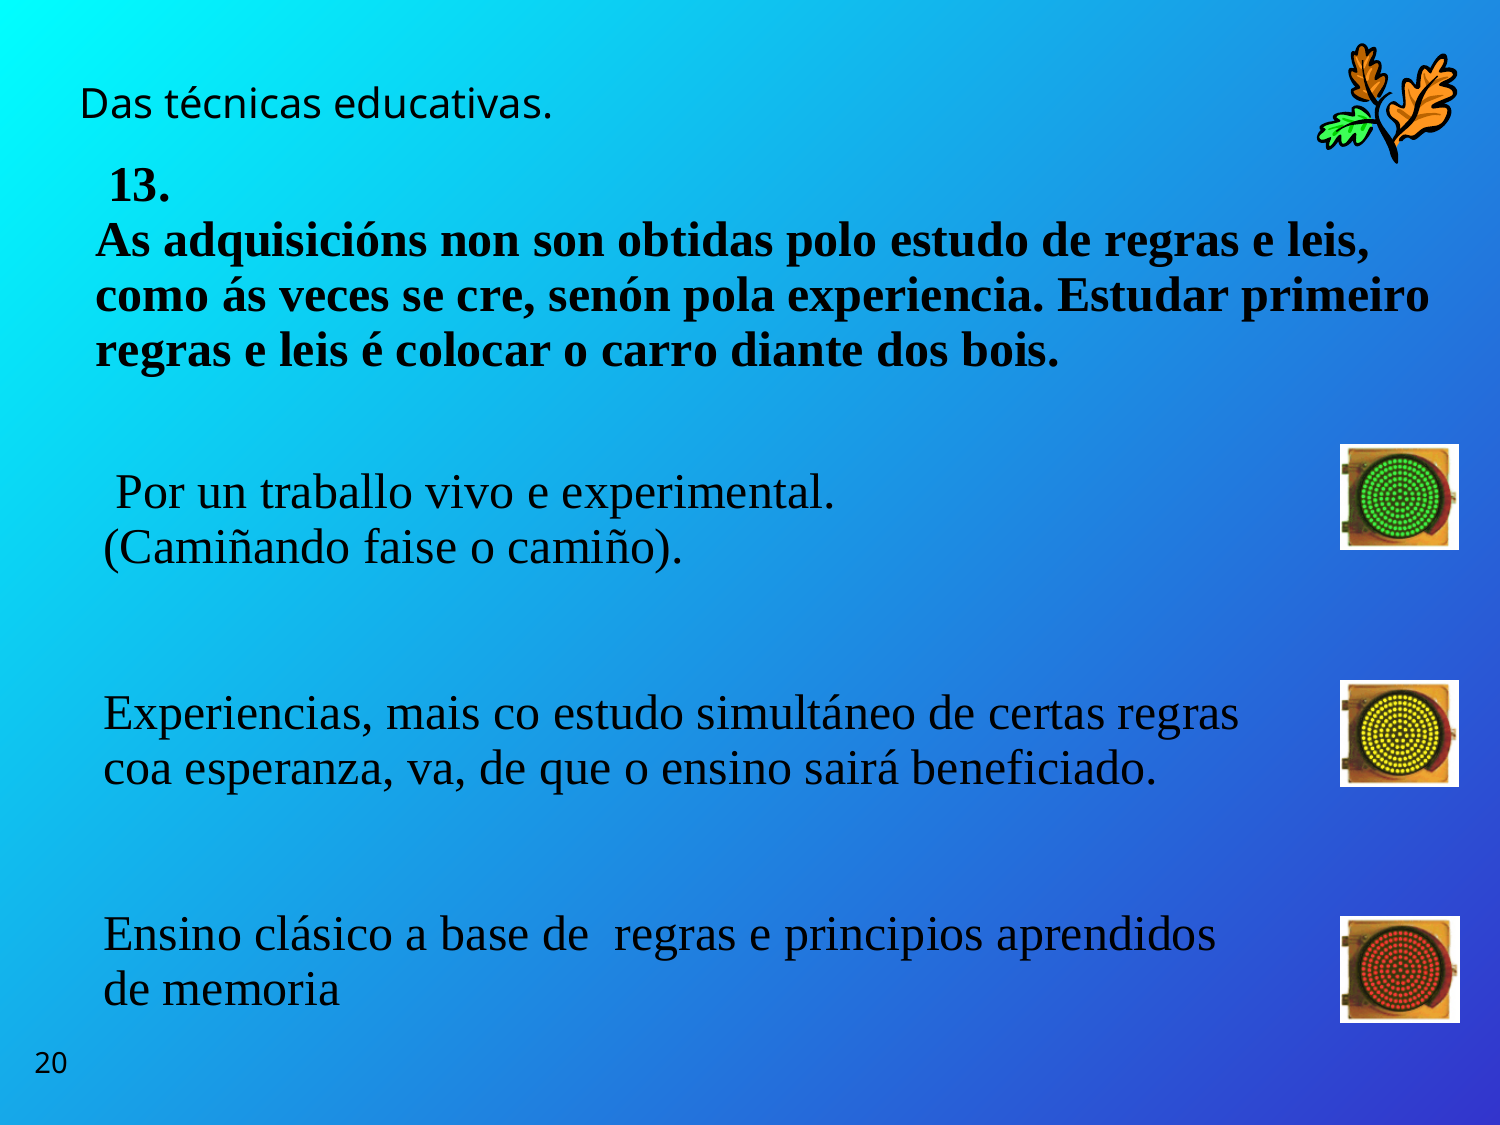

Das técnicas educativas.
  13.
As adquisicións non son obtidas polo estudo de regras e leis, como ás veces se cre, senón pola experiencia. Estudar primeiro regras e leis é colocar o carro diante dos bois.
 Por un traballo vivo e experimental.
(Camiñando faise o camiño).
Experiencias, mais co estudo simultáneo de certas regras coa esperanza, va, de que o ensino sairá beneficiado.
Ensino clásico a base de regras e principios aprendidos de memoria
20